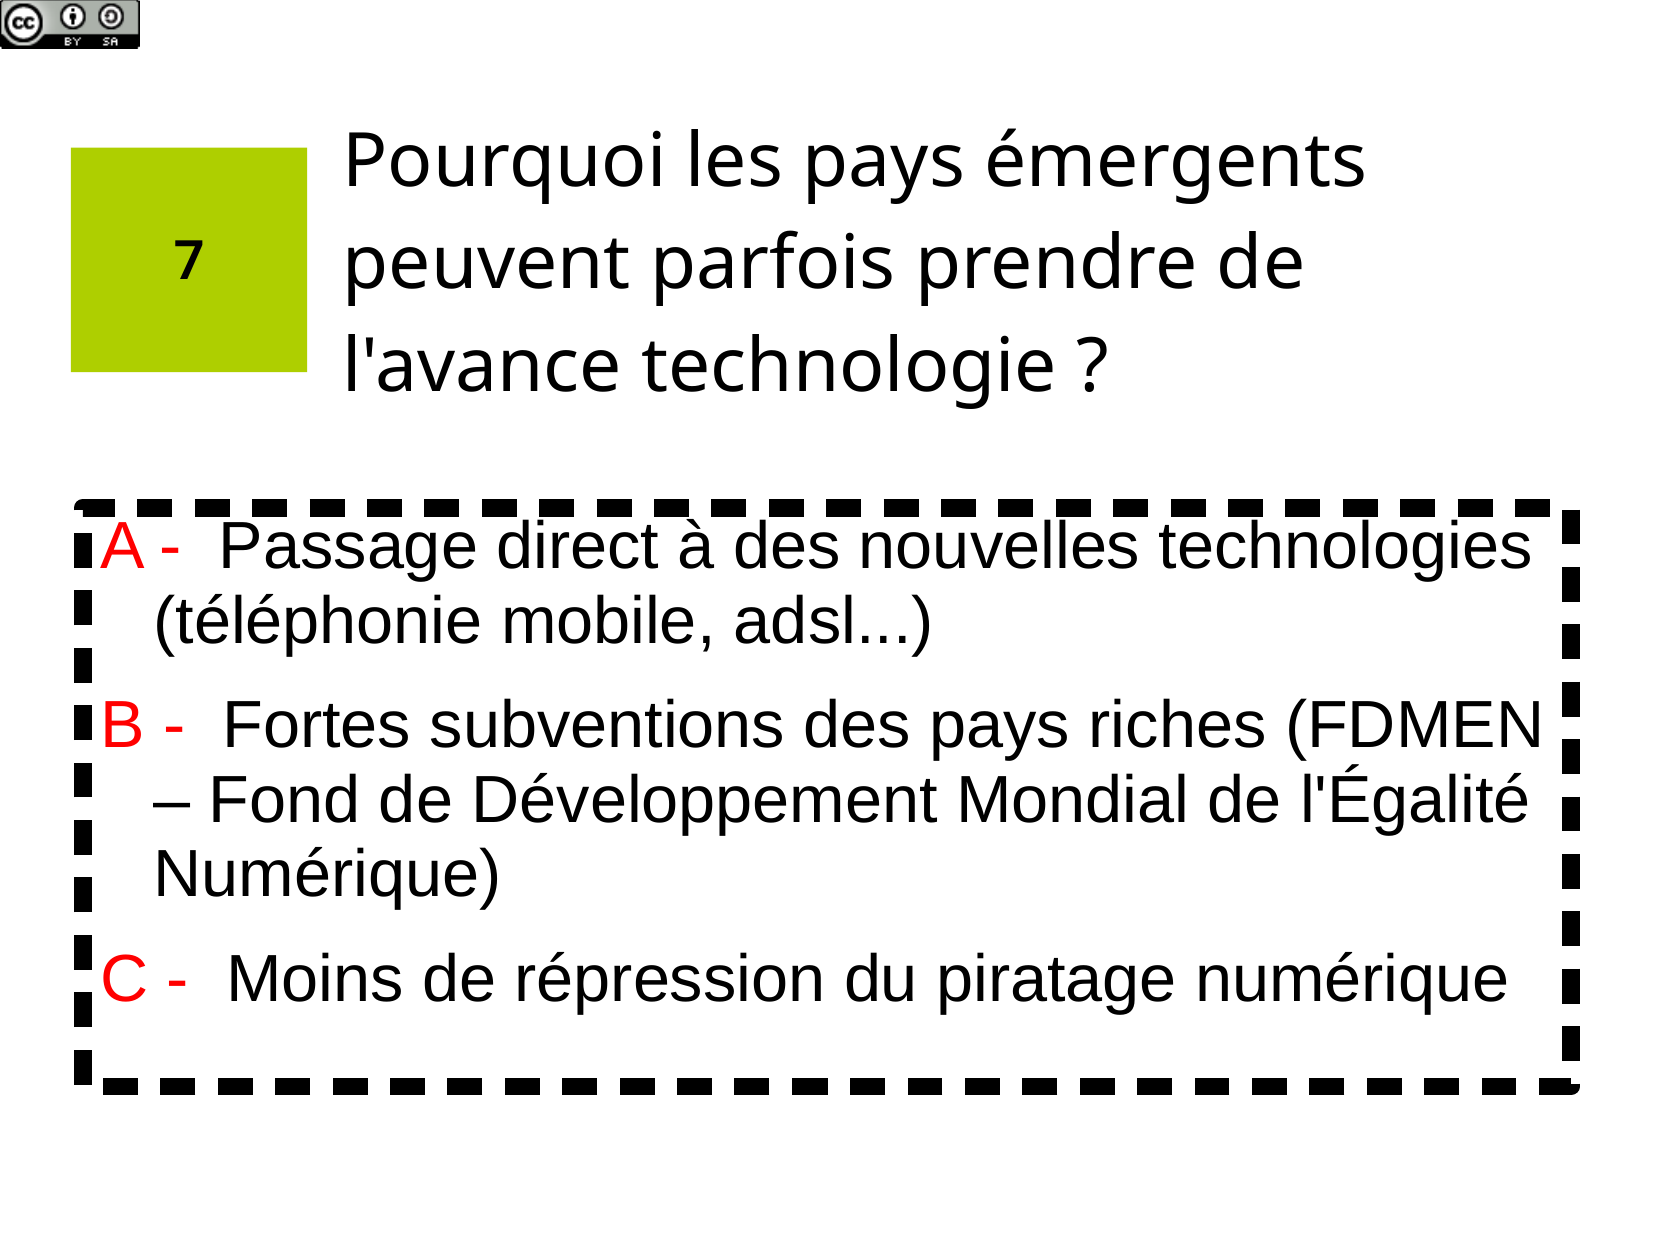

# Pourquoi les pays émergents peuvent parfois prendre de l'avance technologie ?
7
 Passage direct à des nouvelles technologies (téléphonie mobile, adsl...)
 Fortes subventions des pays riches (FDMEN – Fond de Développement Mondial de l'Égalité Numérique)
 Moins de répression du piratage numérique